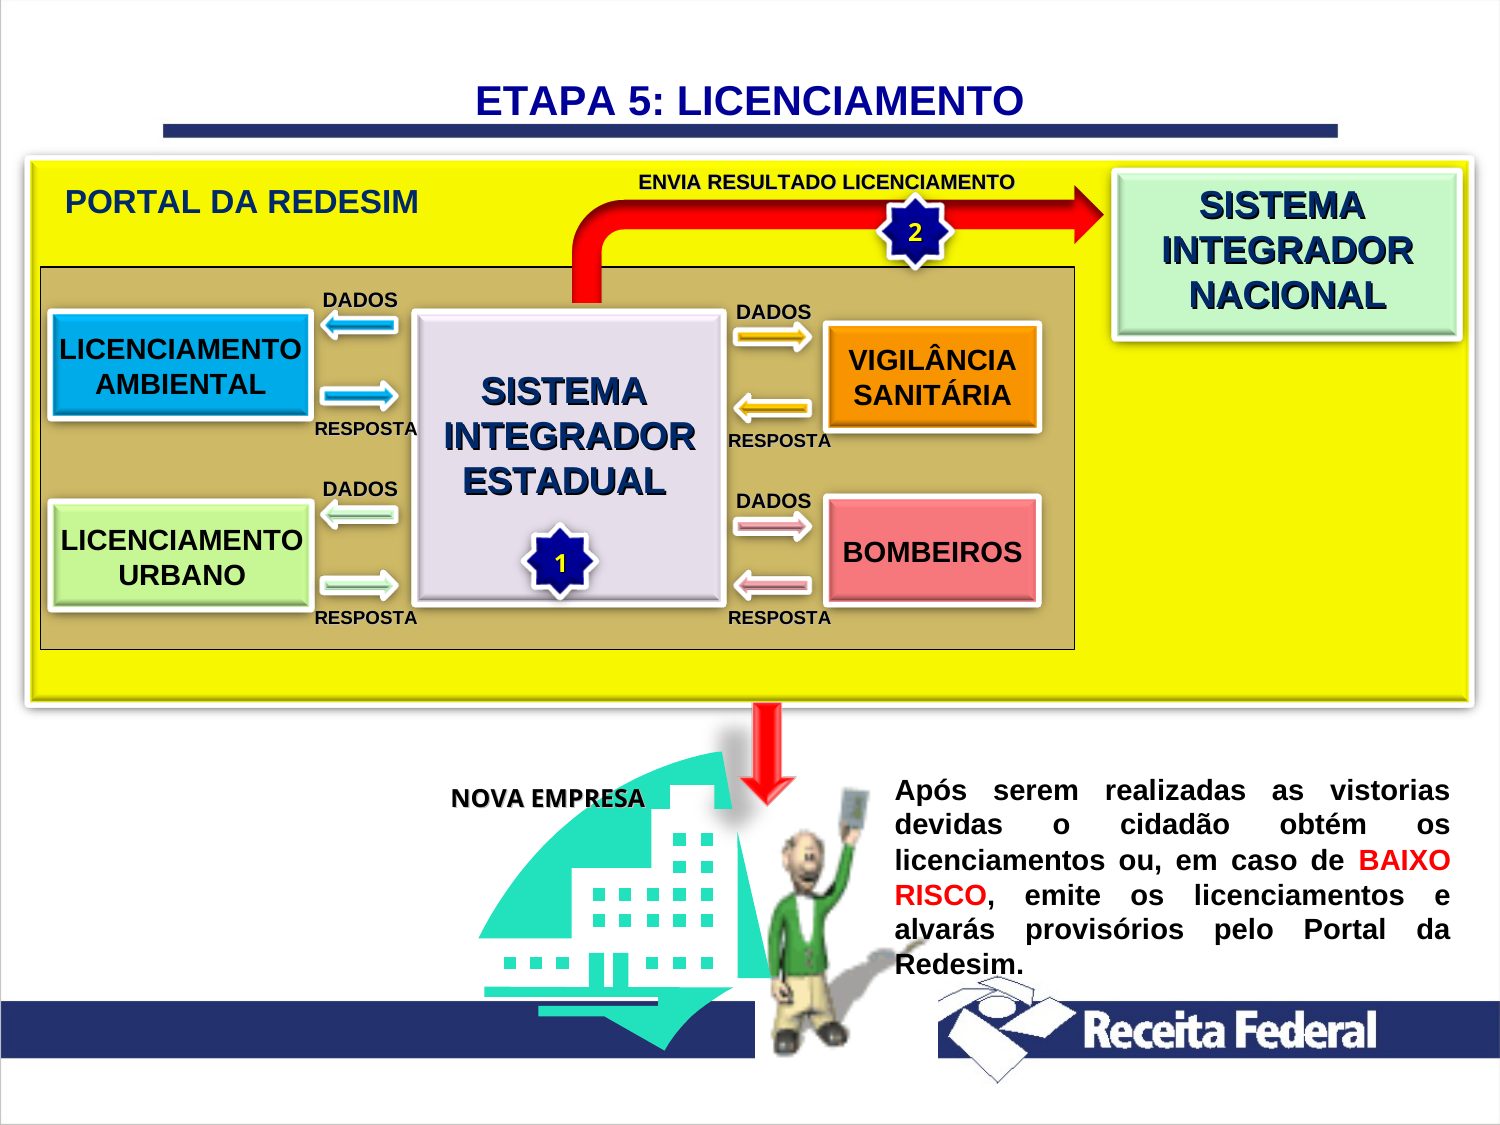

ETAPA 5: LICENCIAMENTO
SISTEMA
INTEGRADOR
NACIONAL
ENVIA RESULTADO LICENCIAMENTO
PORTAL DA REDESIM
2
LICENCIAMENTO
AMBIENTAL
SISTEMA
INTEGRADOR
ESTADUAL
VIGILÂNCIA
SANITÁRIA
BOMBEIROS
DADOS
DADOS
RESPOSTA
RESPOSTA
DADOS
DADOS
LICENCIAMENTO
URBANO
1
RESPOSTA
RESPOSTA
Após serem realizadas as vistorias devidas o cidadão obtém os licenciamentos ou, em caso de BAIXO RISCO, emite os licenciamentos e alvarás provisórios pelo Portal da Redesim.
NOVA EMPRESA